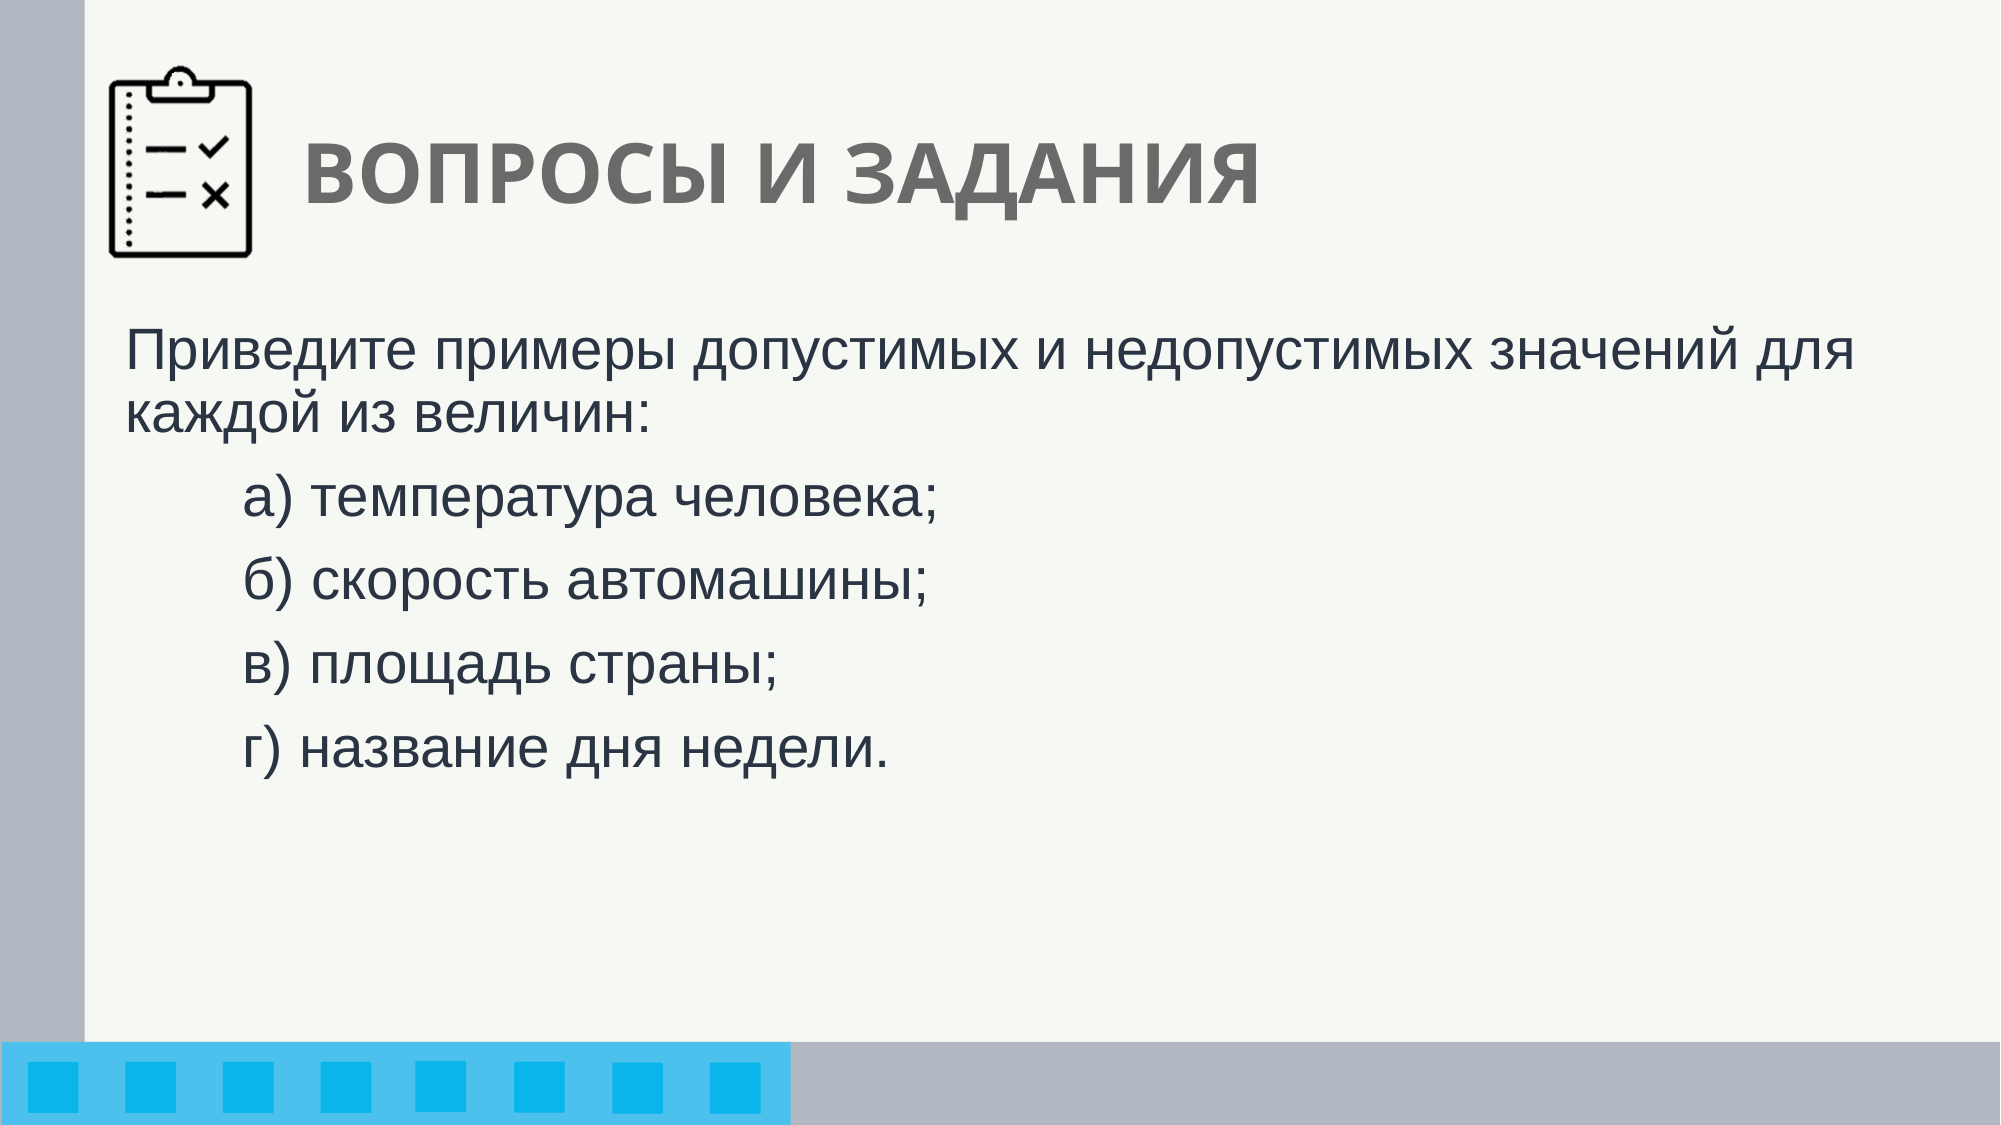

# ВОПРОСЫ И ЗАДАНИЯ
Приведите примеры допустимых и недопустимых значений для каждой из величин:
а) температура человека;
б) скорость автомашины;
в) площадь страны;
г) название дня недели.